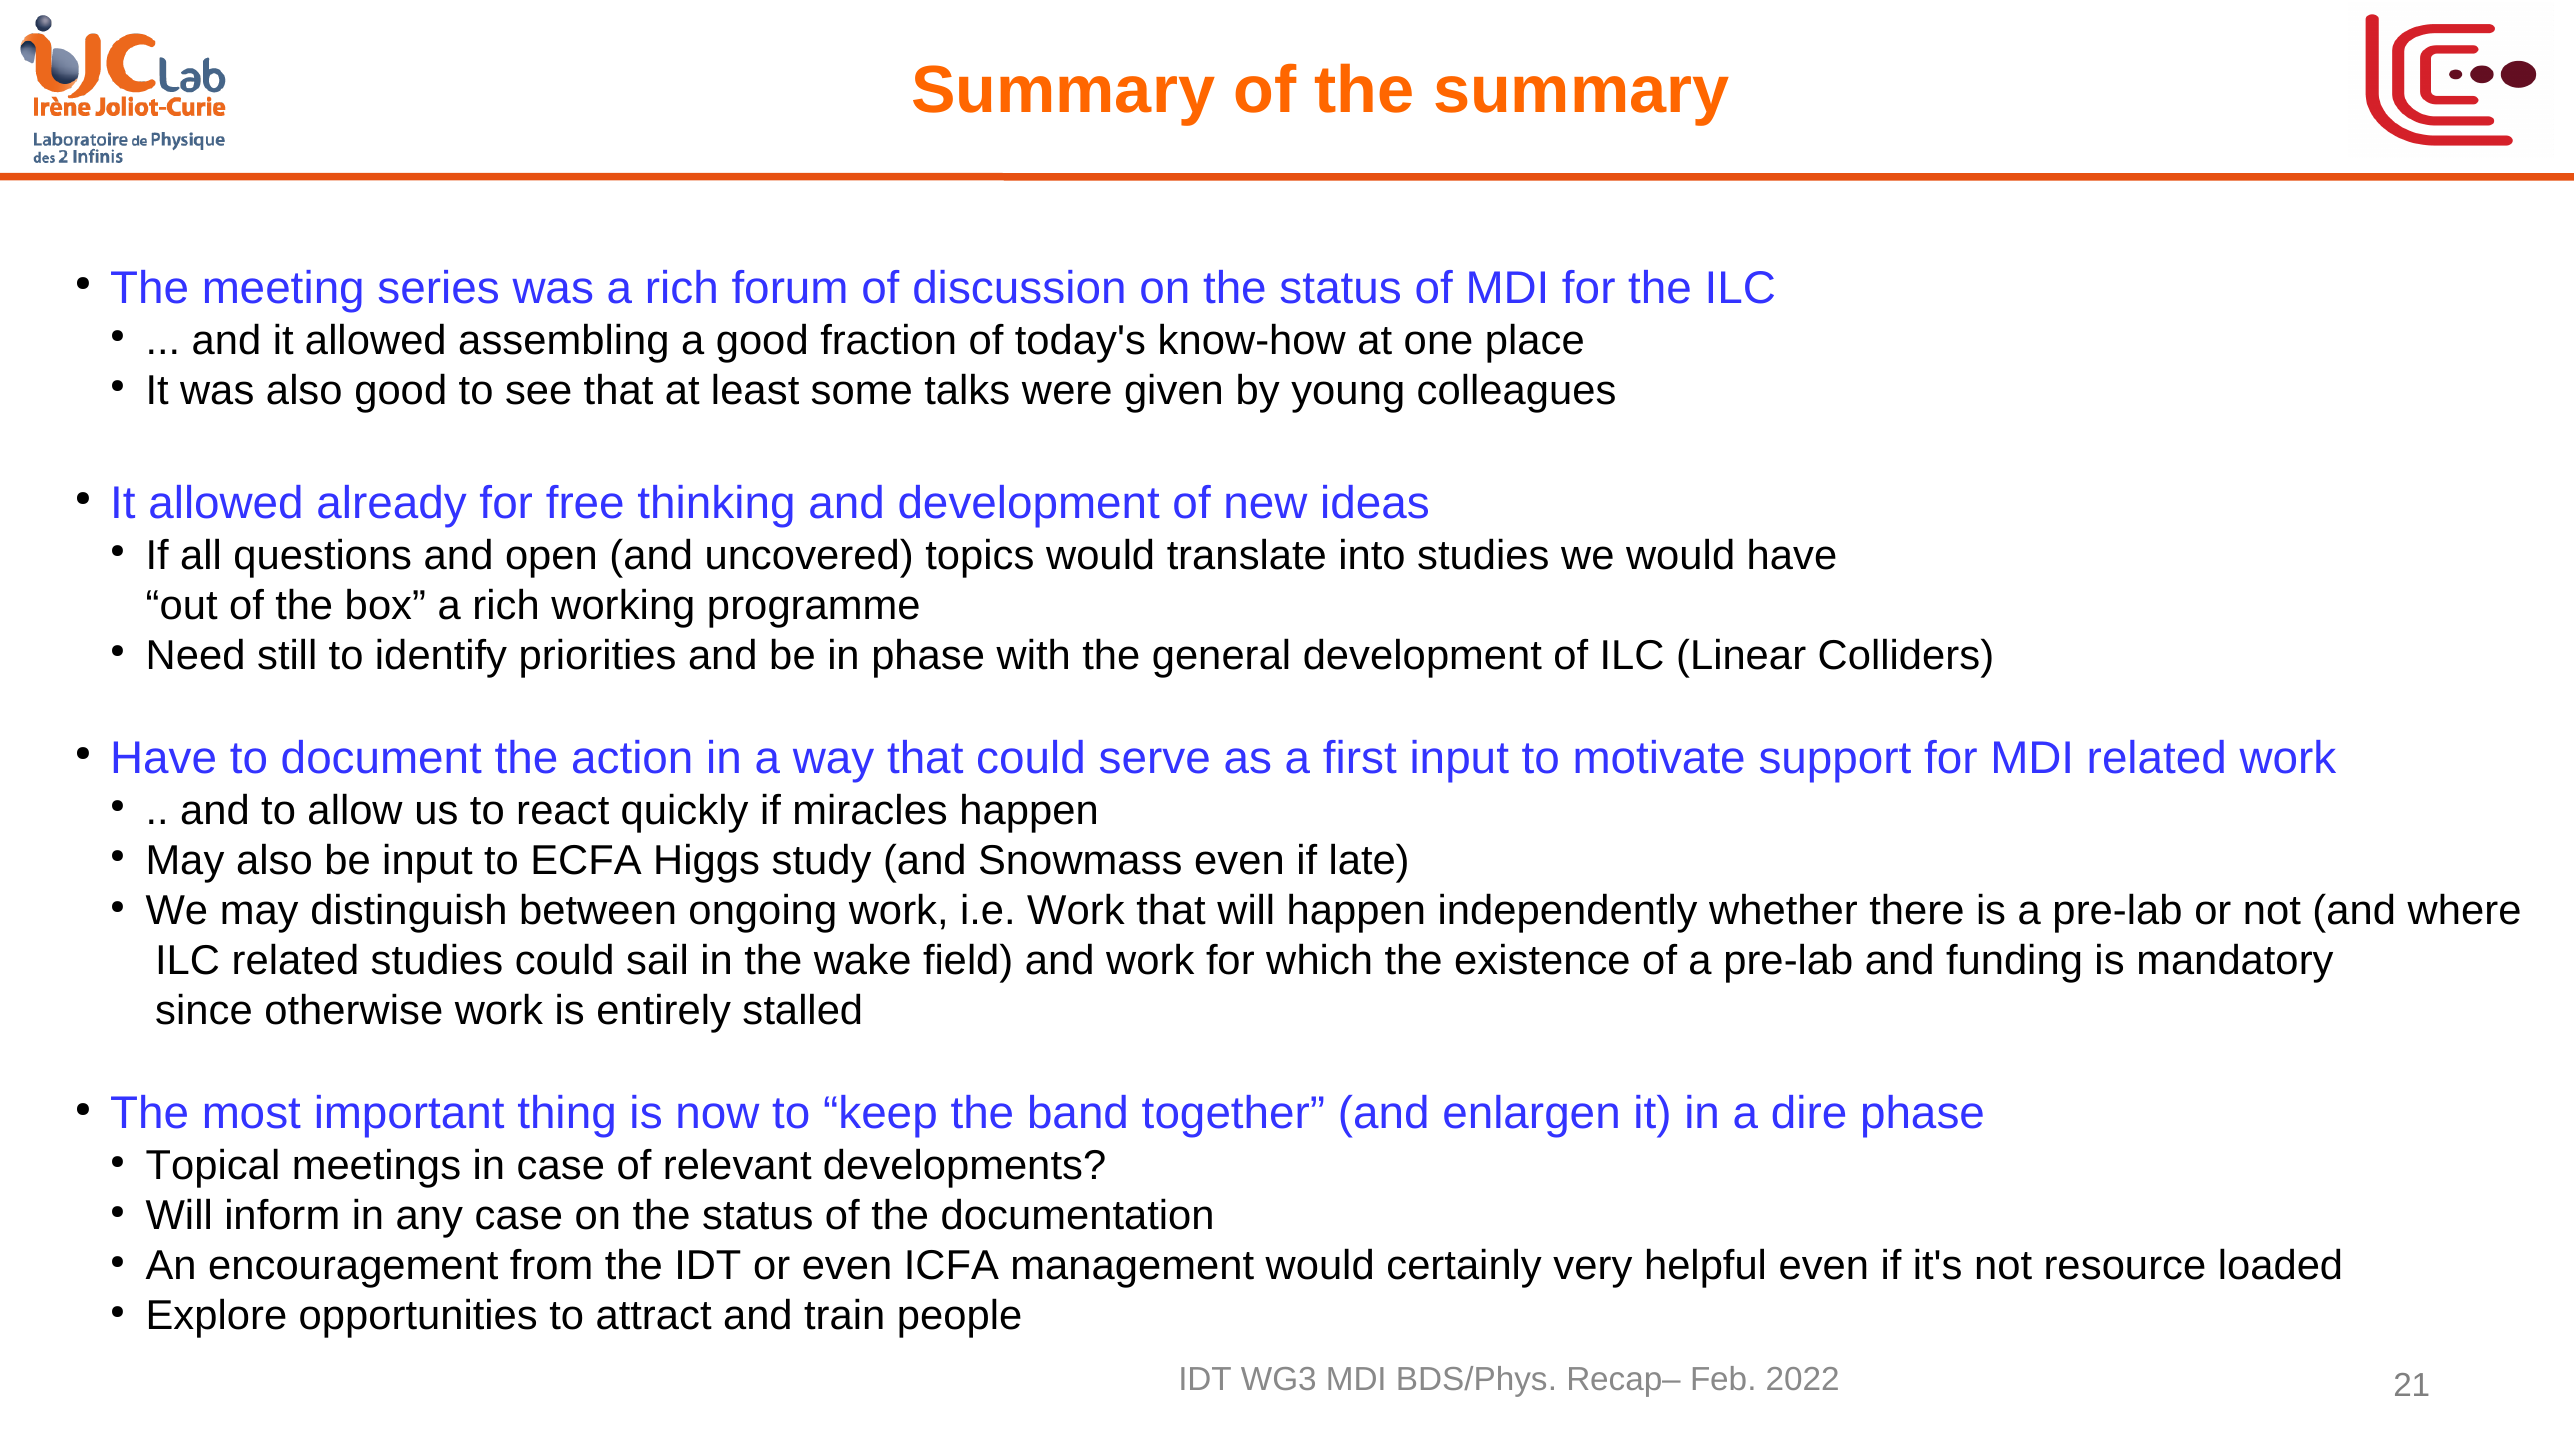

# Summary of the summary
The meeting series was a rich forum of discussion on the status of MDI for the ILC
... and it allowed assembling a good fraction of today's know-how at one place
It was also good to see that at least some talks were given by young colleagues
It allowed already for free thinking and development of new ideas
If all questions and open (and uncovered) topics would translate into studies we would have
“out of the box” a rich working programme
Need still to identify priorities and be in phase with the general development of ILC (Linear Colliders)
Have to document the action in a way that could serve as a first input to motivate support for MDI related work
.. and to allow us to react quickly if miracles happen
May also be input to ECFA Higgs study (and Snowmass even if late)
We may distinguish between ongoing work, i.e. Work that will happen independently whether there is a pre-lab or not (and where
 ILC related studies could sail in the wake field) and work for which the existence of a pre-lab and funding is mandatory
 since otherwise work is entirely stalled
The most important thing is now to “keep the band together” (and enlargen it) in a dire phase
Topical meetings in case of relevant developments?
Will inform in any case on the status of the documentation
An encouragement from the IDT or even ICFA management would certainly very helpful even if it's not resource loaded
Explore opportunities to attract and train people
21